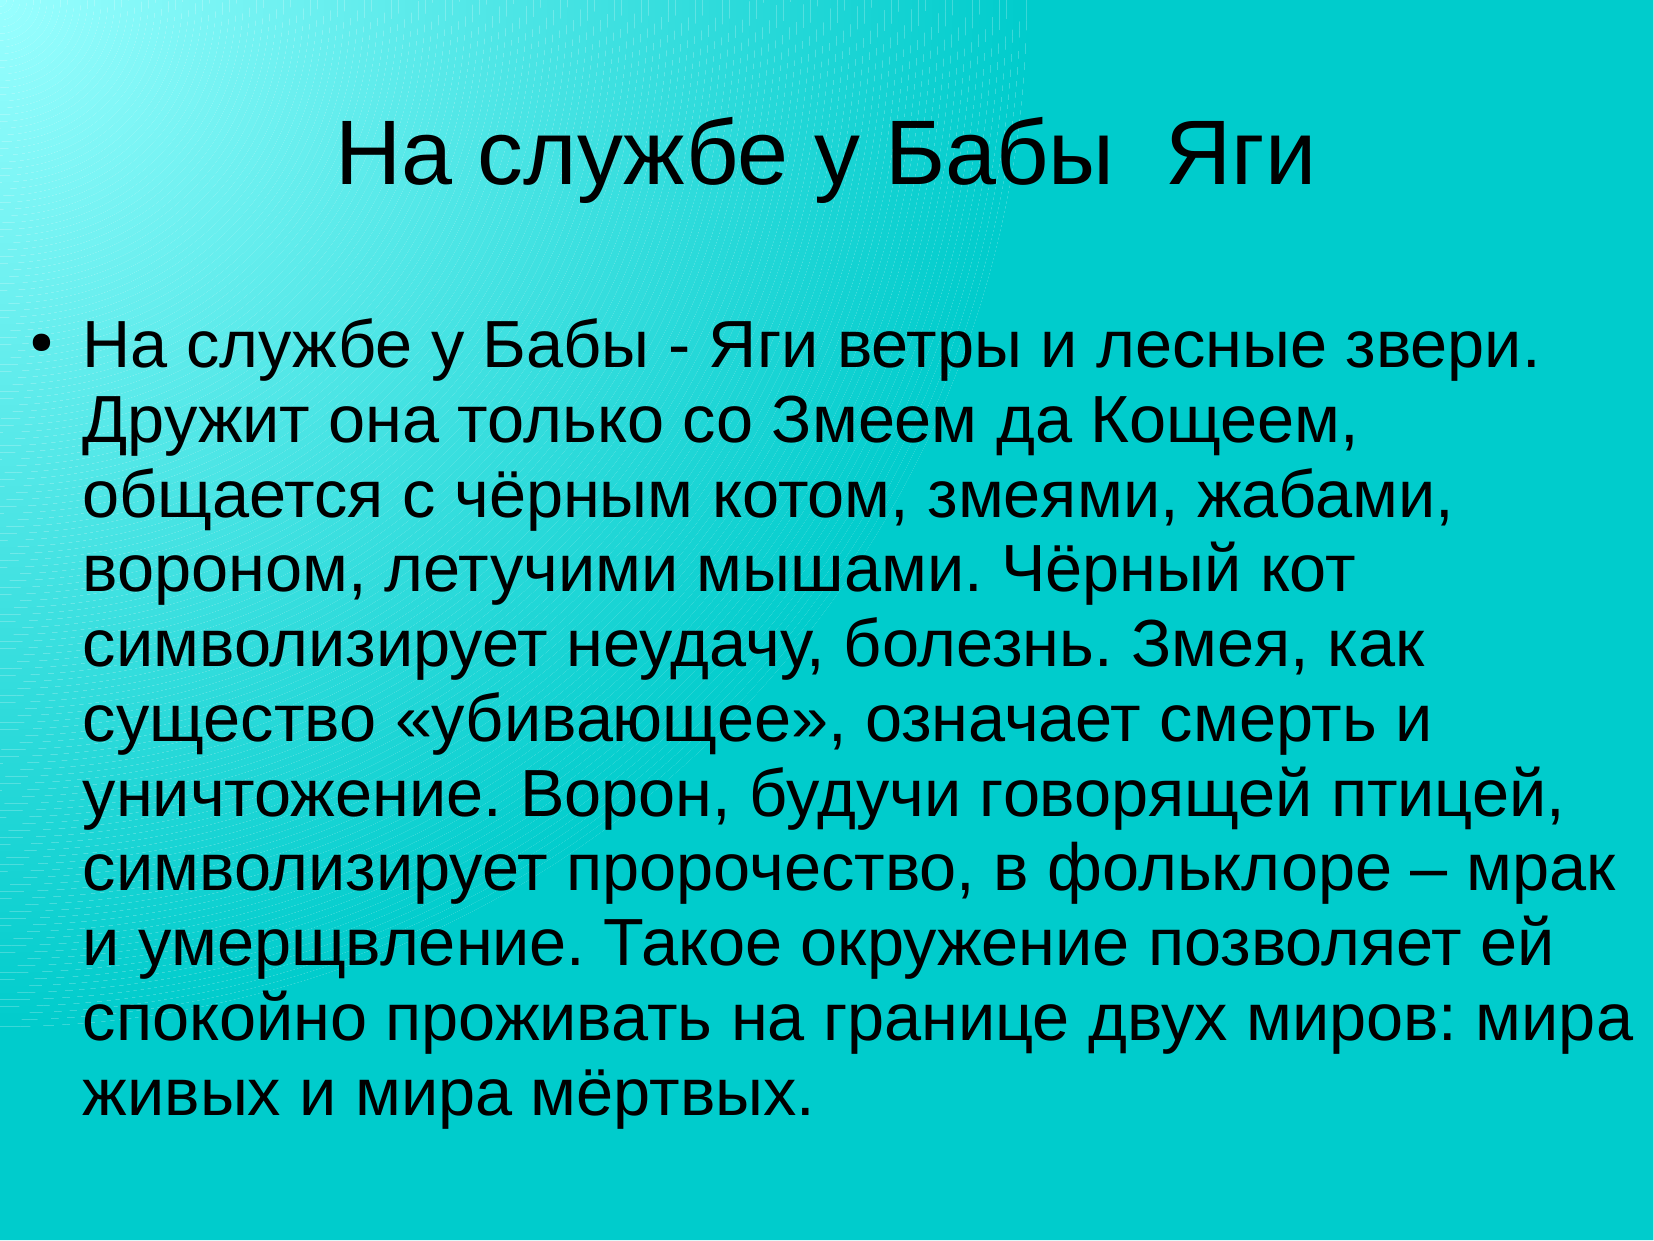

# На службе у Бабы Яги
На службе у Бабы - Яги ветры и лесные звери. Дружит она только со Змеем да Кощеем, общается с чёрным котом, змеями, жабами, вороном, летучими мышами. Чёрный кот символизирует неудачу, болезнь. Змея, как существо «убивающее», означает смерть и уничтожение. Ворон, будучи говорящей птицей, символизирует пророчество, в фольклоре – мрак и умерщвление. Такое окружение позволяет ей спокойно проживать на границе двух миров: мира живых и мира мёртвых.